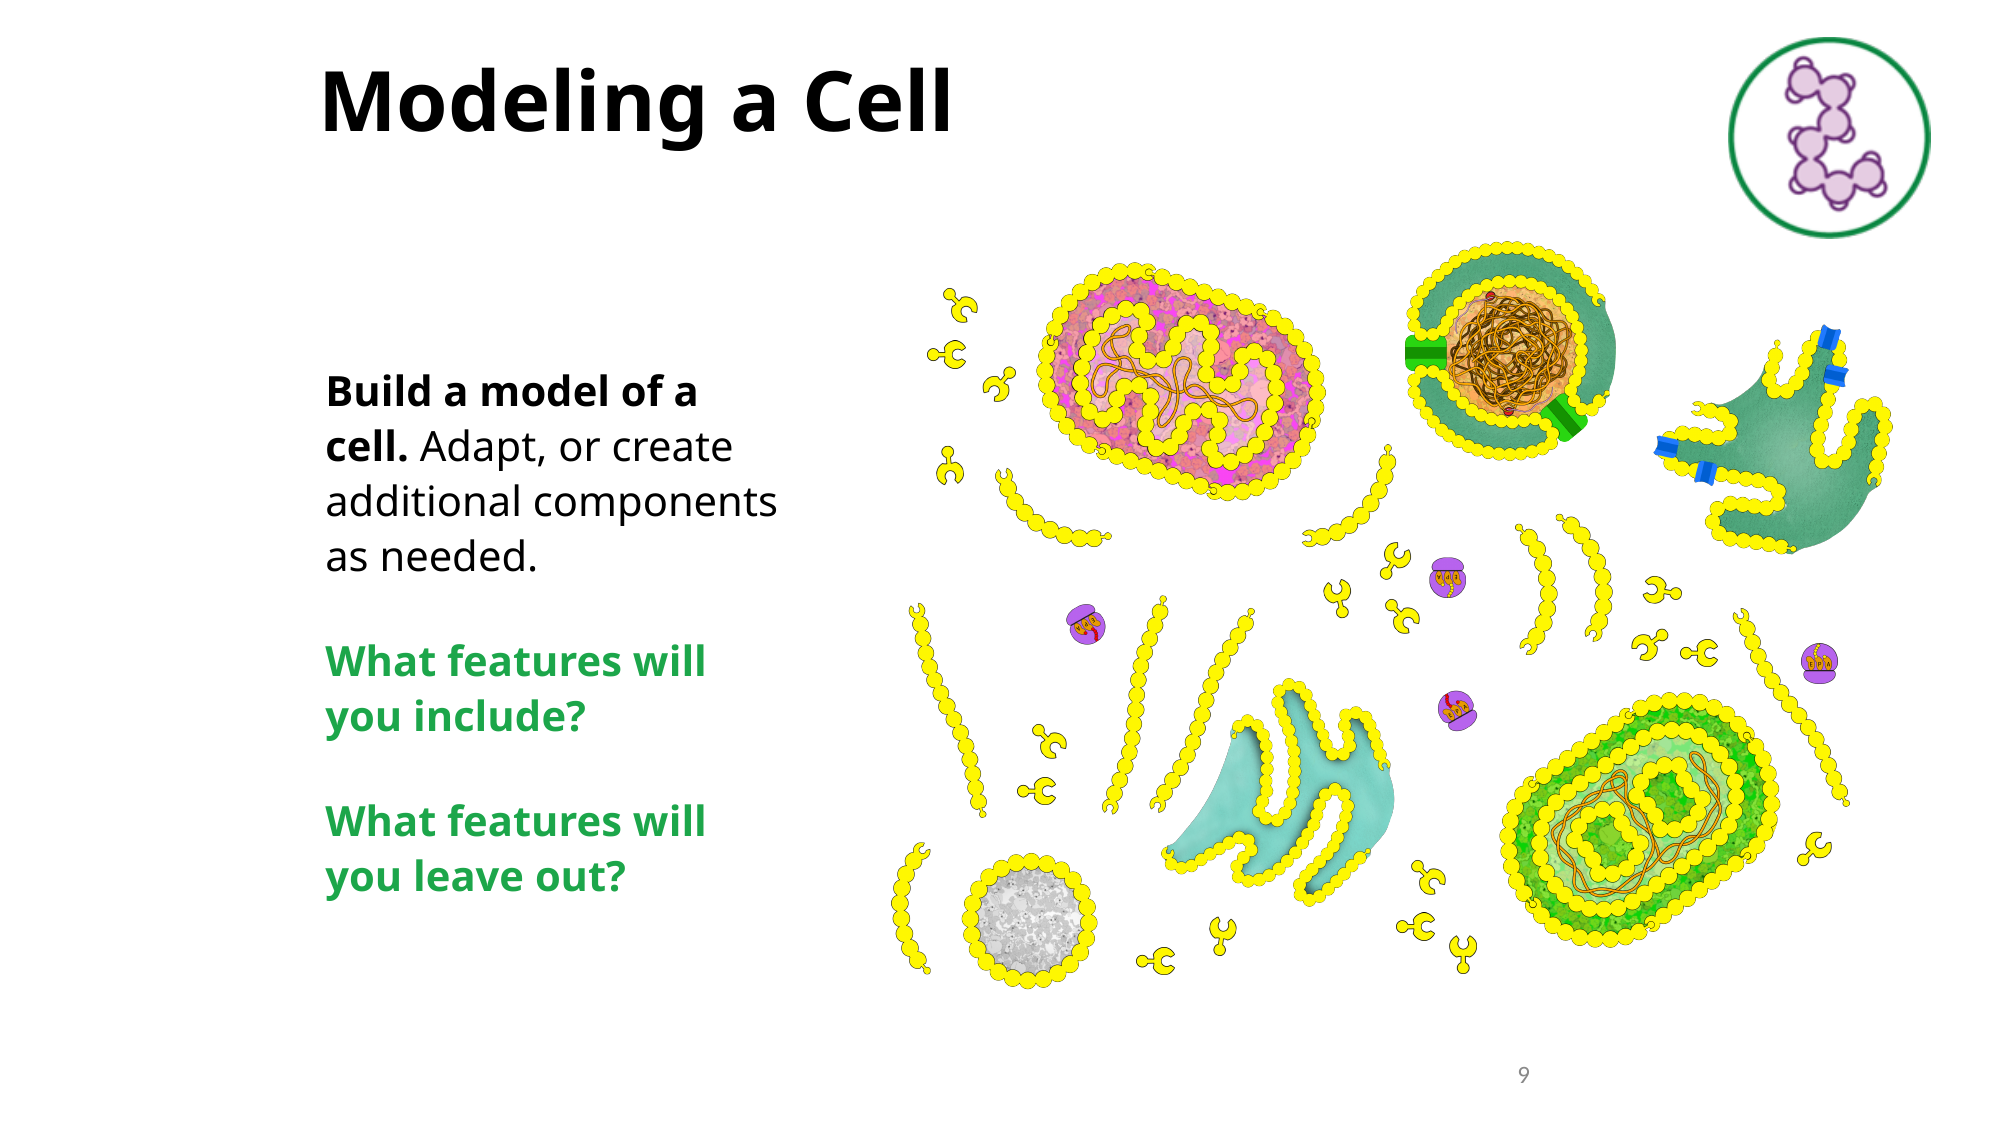

Modeling a Cell
Build a model of a cell. Adapt, or create additional components as needed.
What features will you include?
What features will you leave out?